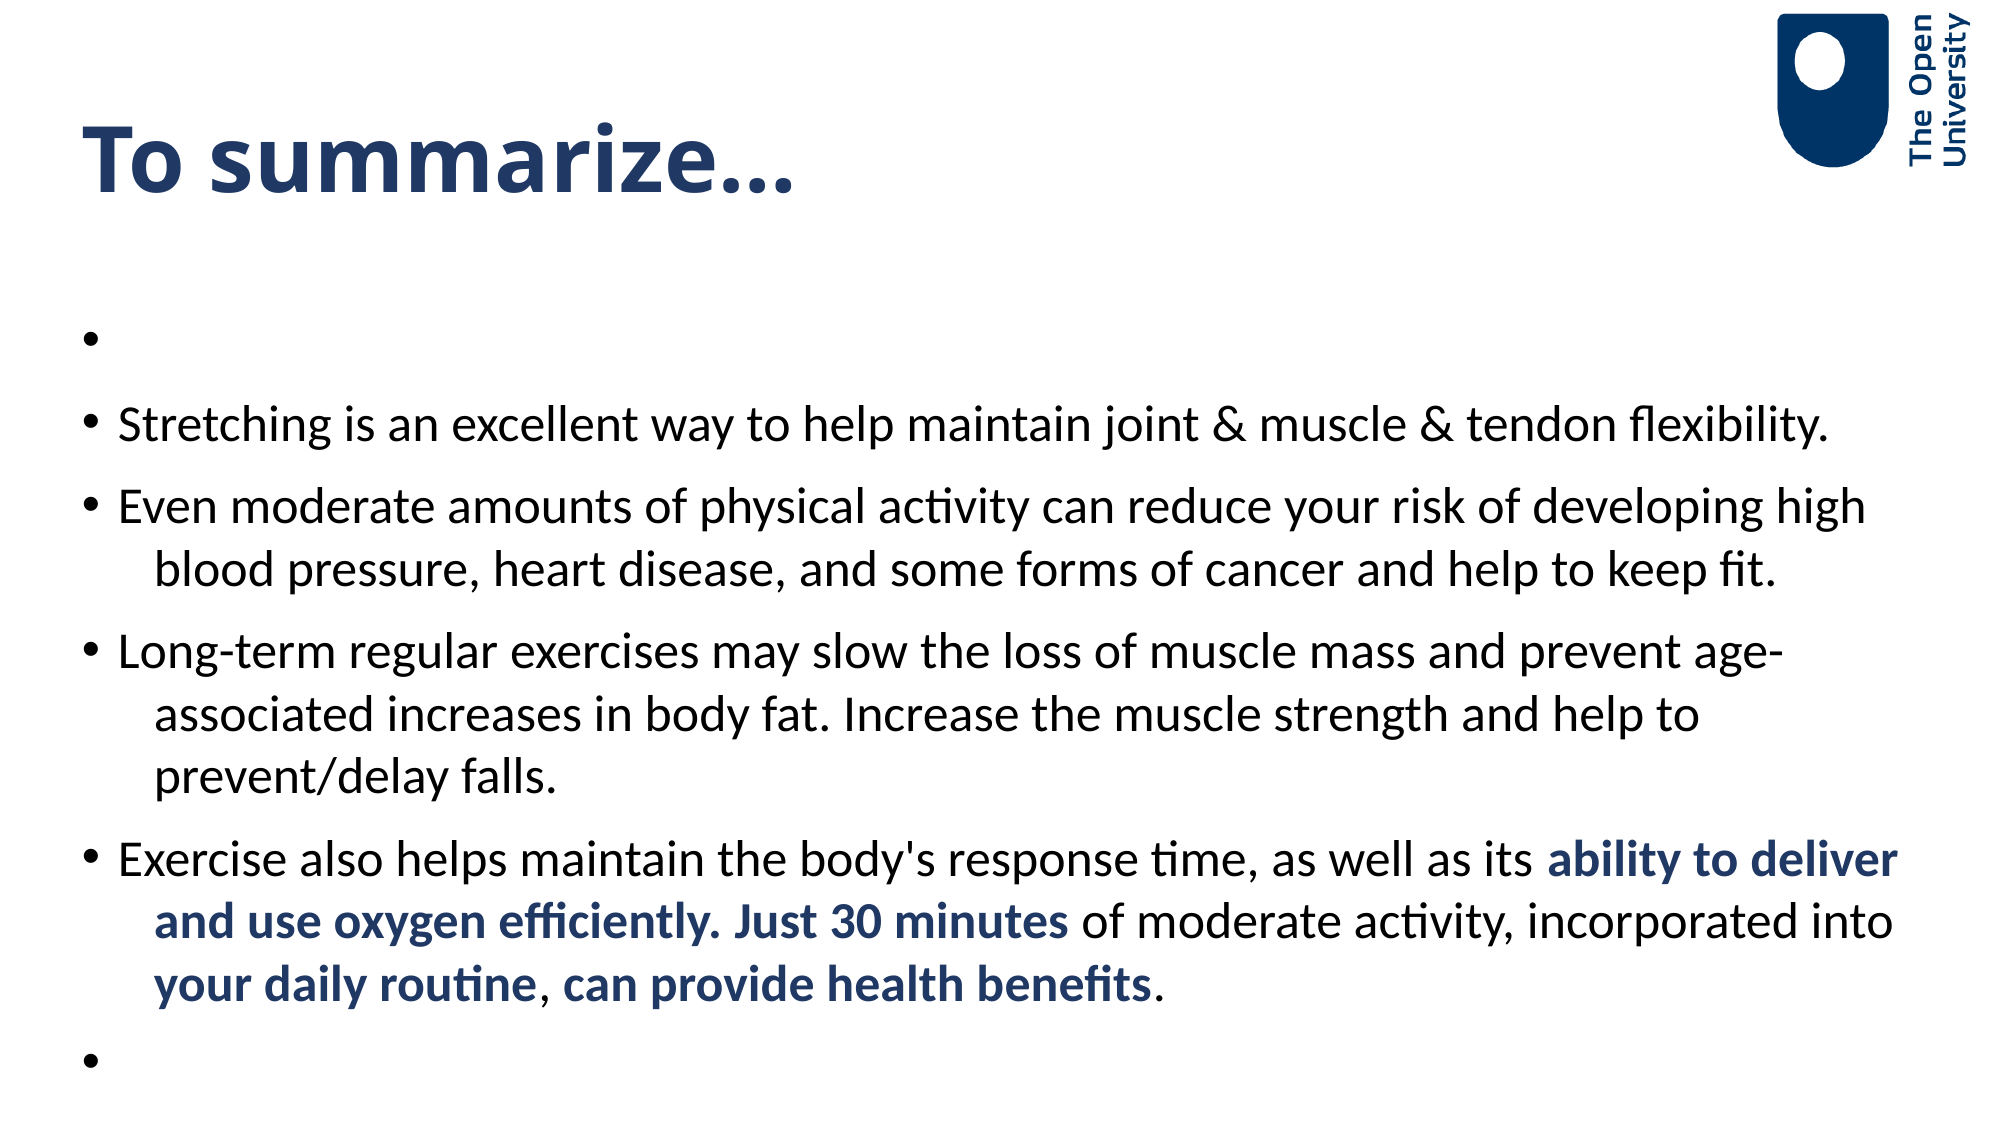

# To summarize…
Stretching is an excellent way to help maintain joint & muscle & tendon flexibility.
Even moderate amounts of physical activity can reduce your risk of developing high blood pressure, heart disease, and some forms of cancer and help to keep fit.
Long-term regular exercises may slow the loss of muscle mass and prevent age-associated increases in body fat. Increase the muscle strength and help to prevent/delay falls.
Exercise also helps maintain the body's response time, as well as its ability to deliver and use oxygen efficiently. Just 30 minutes of moderate activity, incorporated into your daily routine, can provide health benefits.